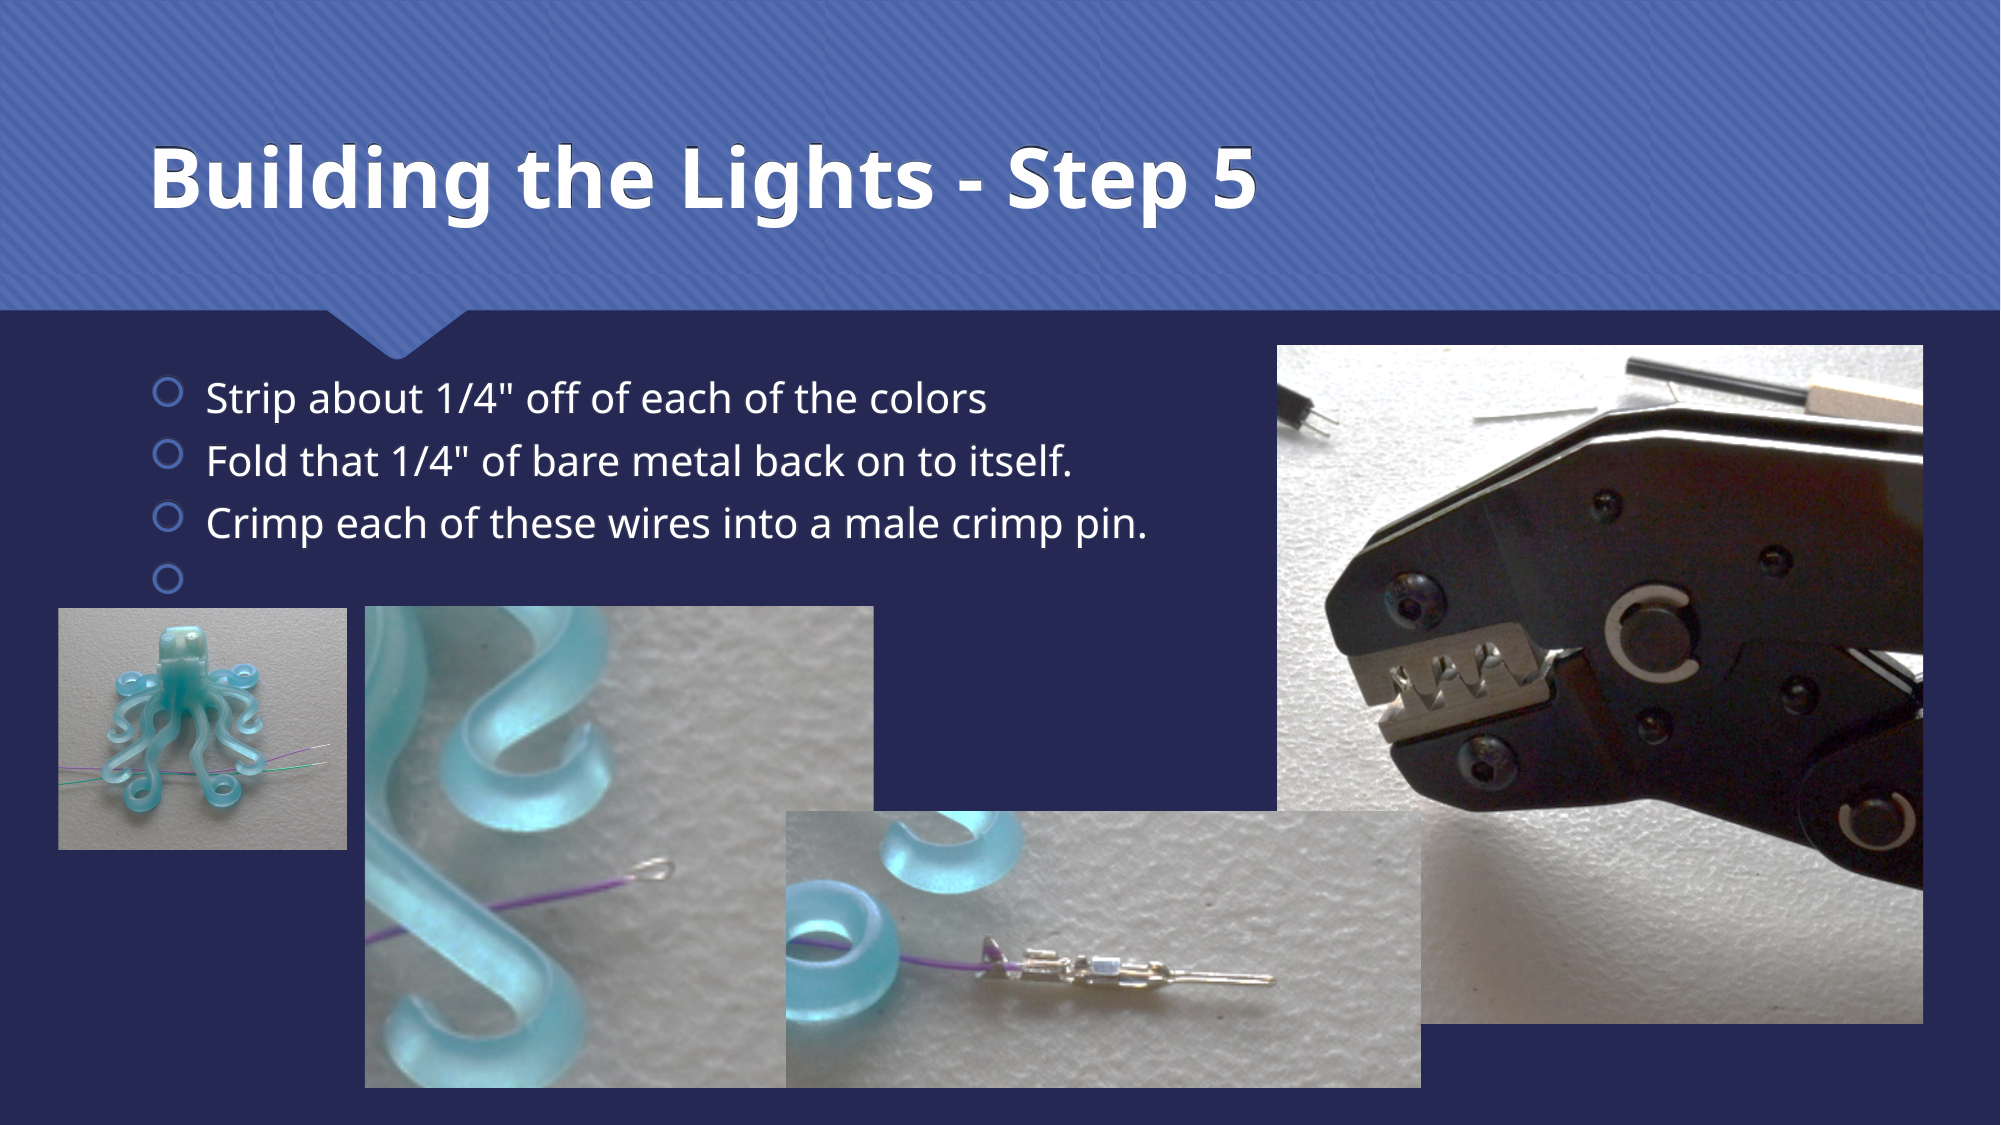

# Building the Lights - Step 5
Strip about 1/4" off of each of the colors
Fold that 1/4" of bare metal back on to itself.
Crimp each of these wires into a male crimp pin.